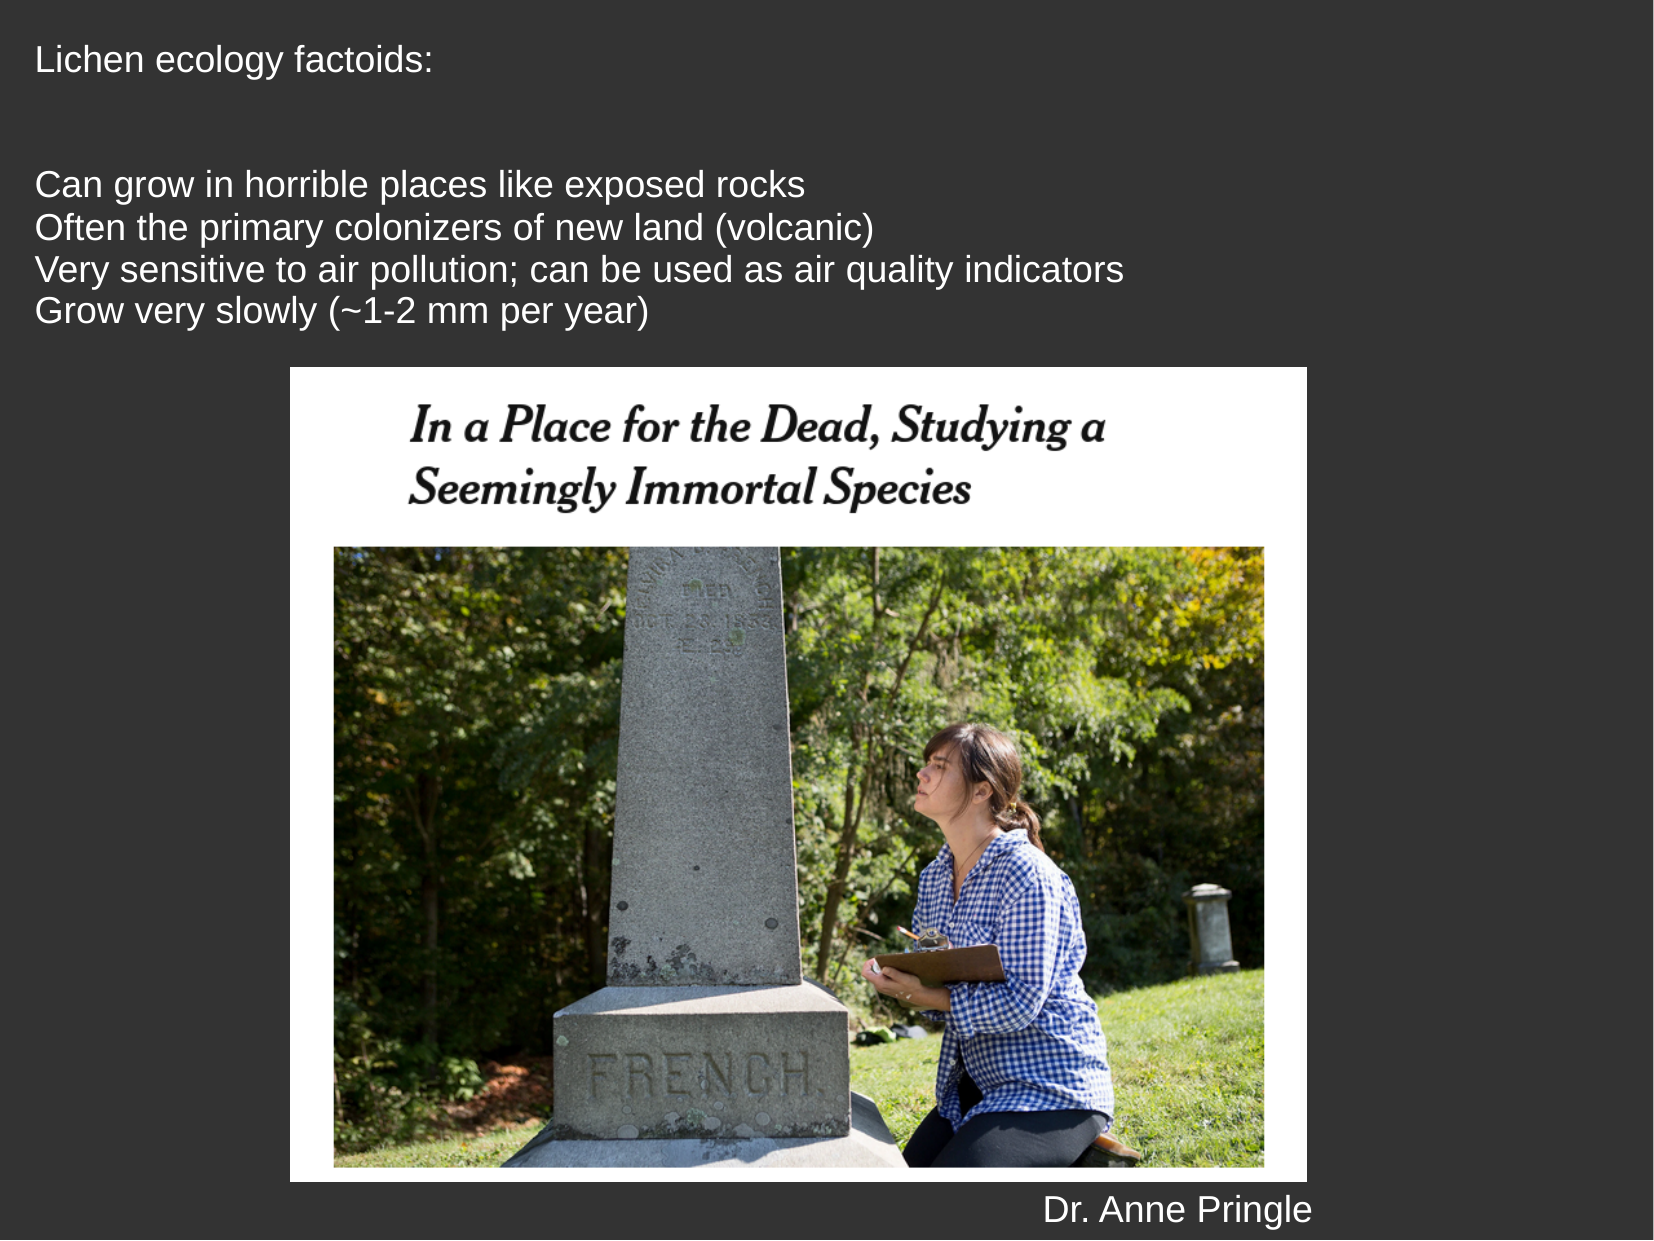

Lichen ecology factoids:
Can grow in horrible places like exposed rocks
Often the primary colonizers of new land (volcanic)
Very sensitive to air pollution; can be used as air quality indicators
Grow very slowly (~1-2 mm per year)
Dr. Anne Pringle